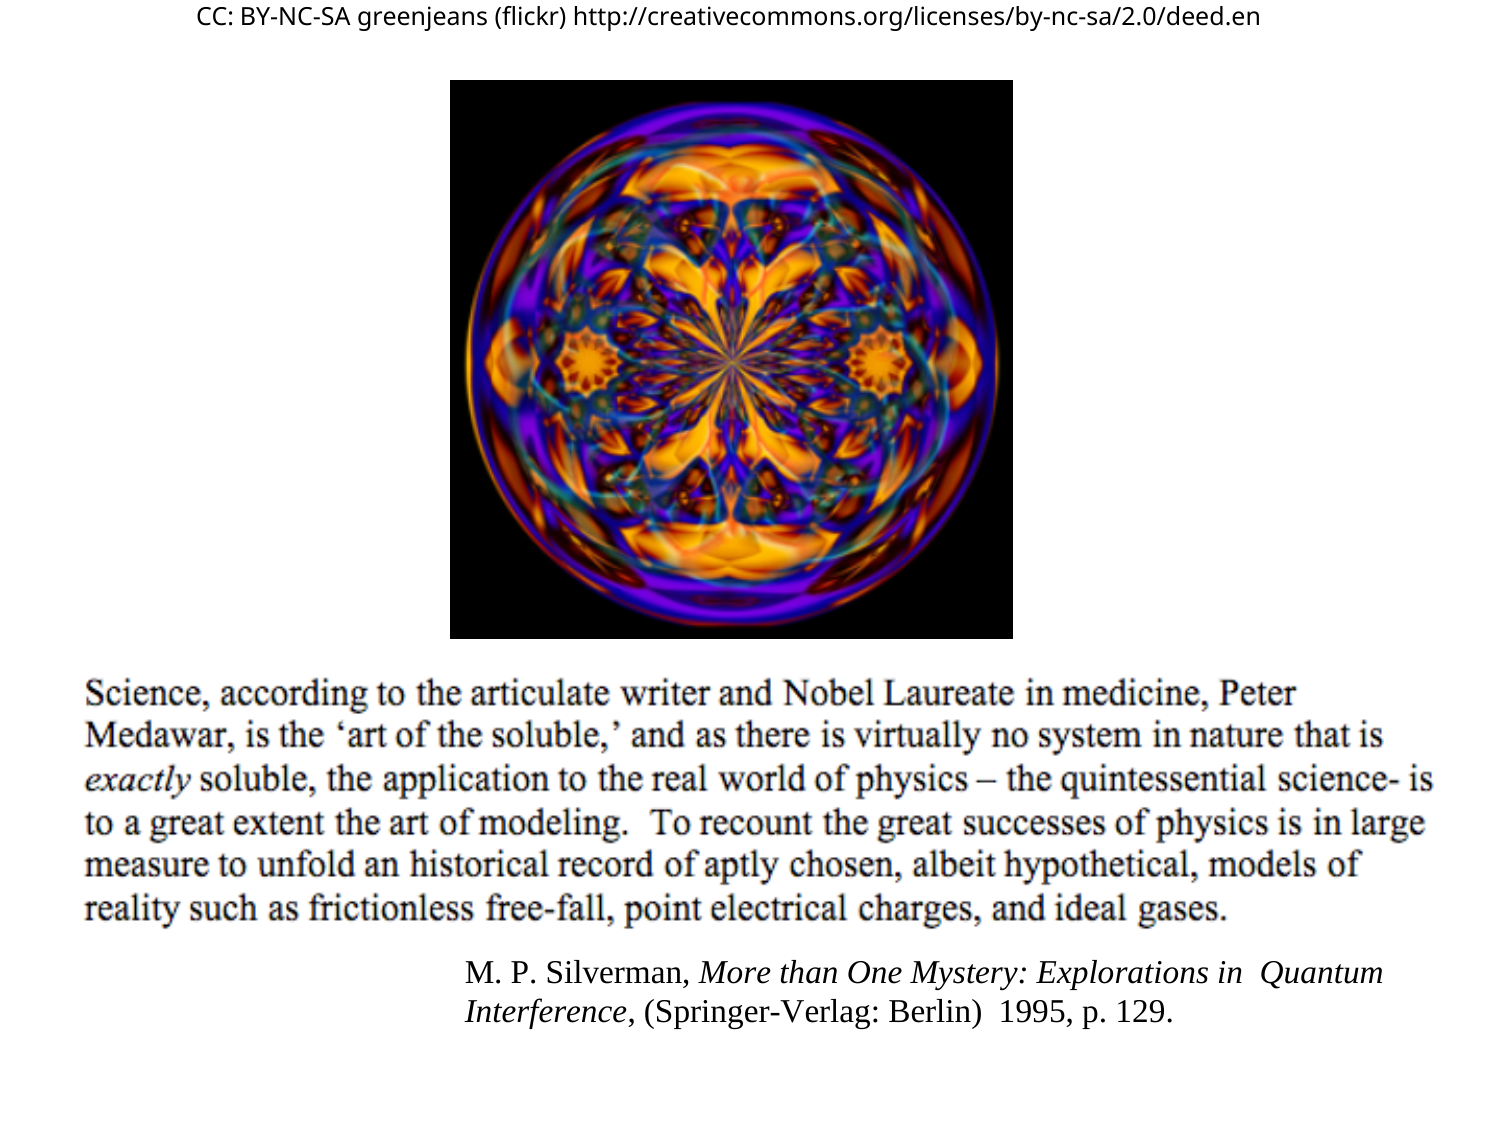

CC: BY-NC-SA greenjeans (flickr) http://creativecommons.org/licenses/by-nc-sa/2.0/deed.en
M. P. Silverman, More than One Mystery: Explorations in Quantum Interference, (Springer-Verlag: Berlin) 1995, p. 129.